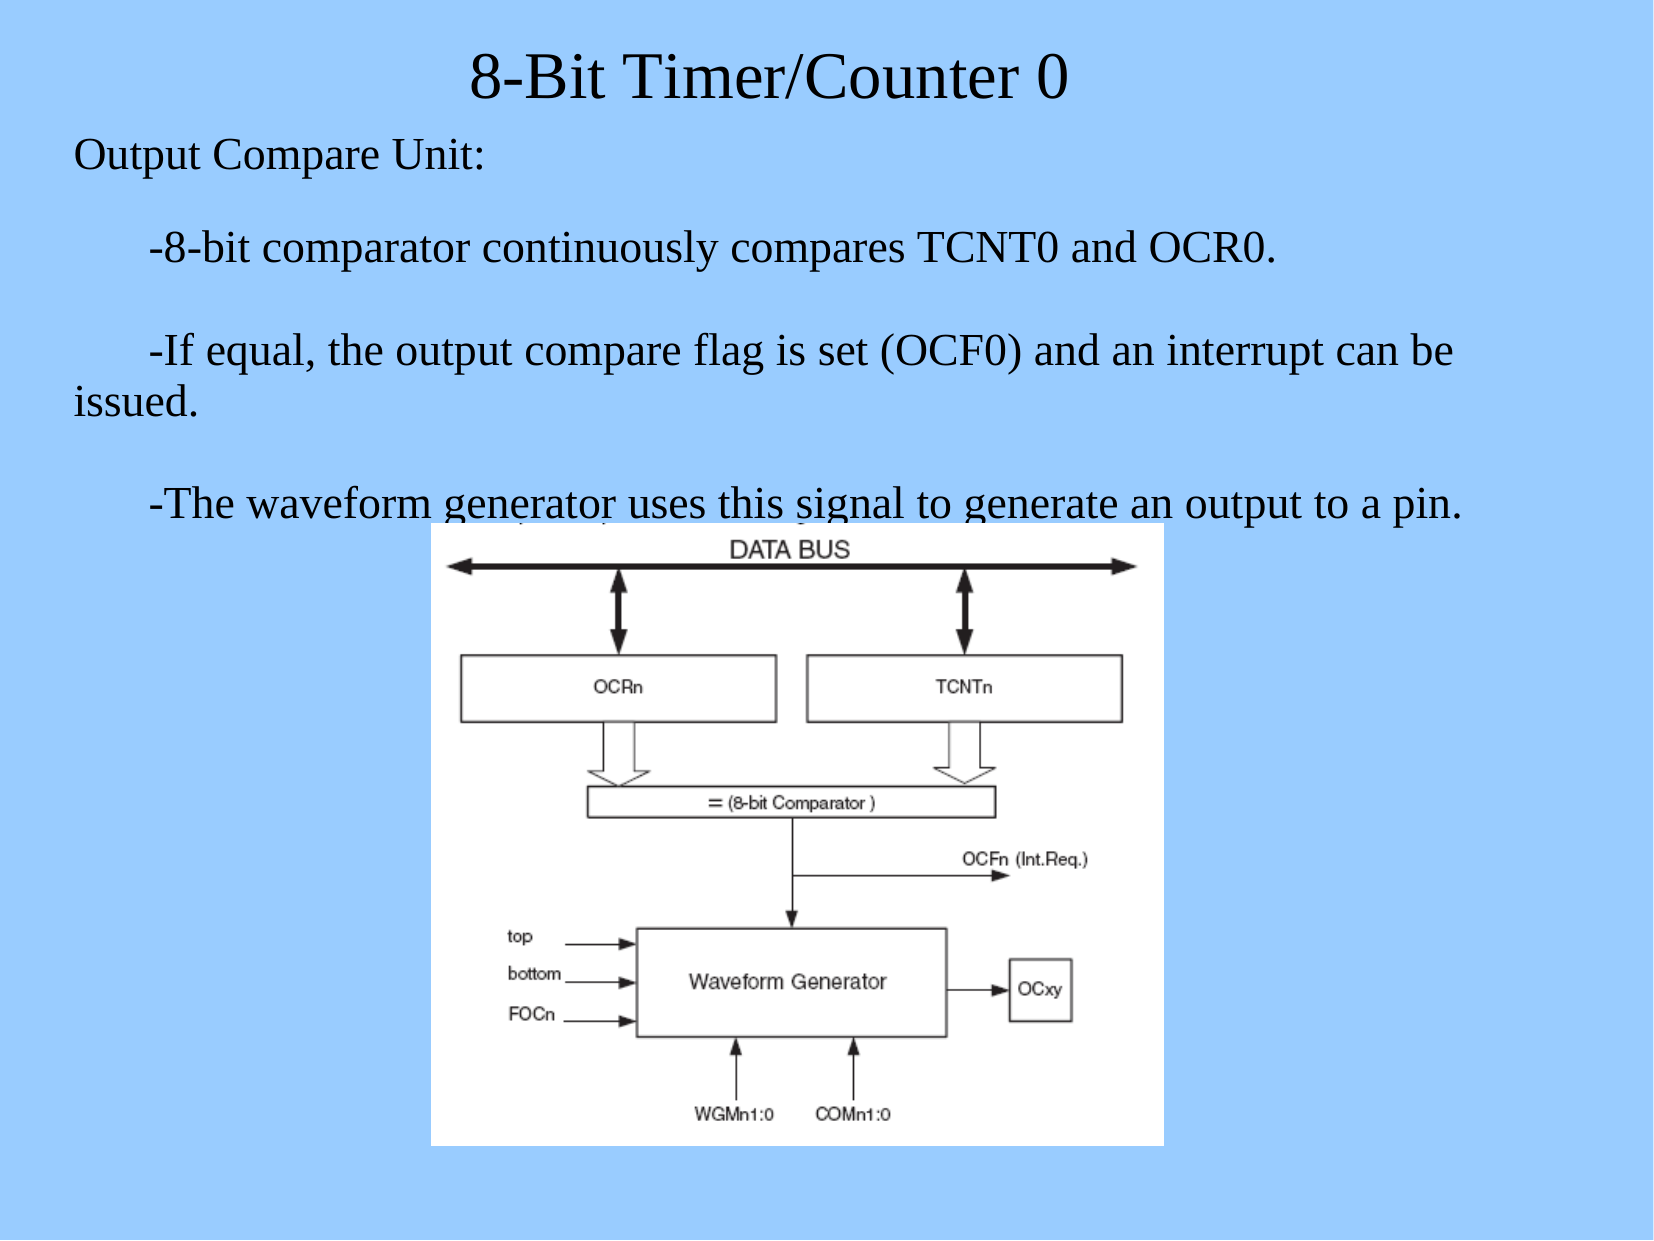

8-Bit Timer/Counter 0
Output Compare Unit:
	-8-bit comparator continuously compares TCNT0 and OCR0.
	-If equal, the output compare flag is set (OCF0) and an interrupt can be issued.
	-The waveform generator uses this signal to generate an output to a pin.